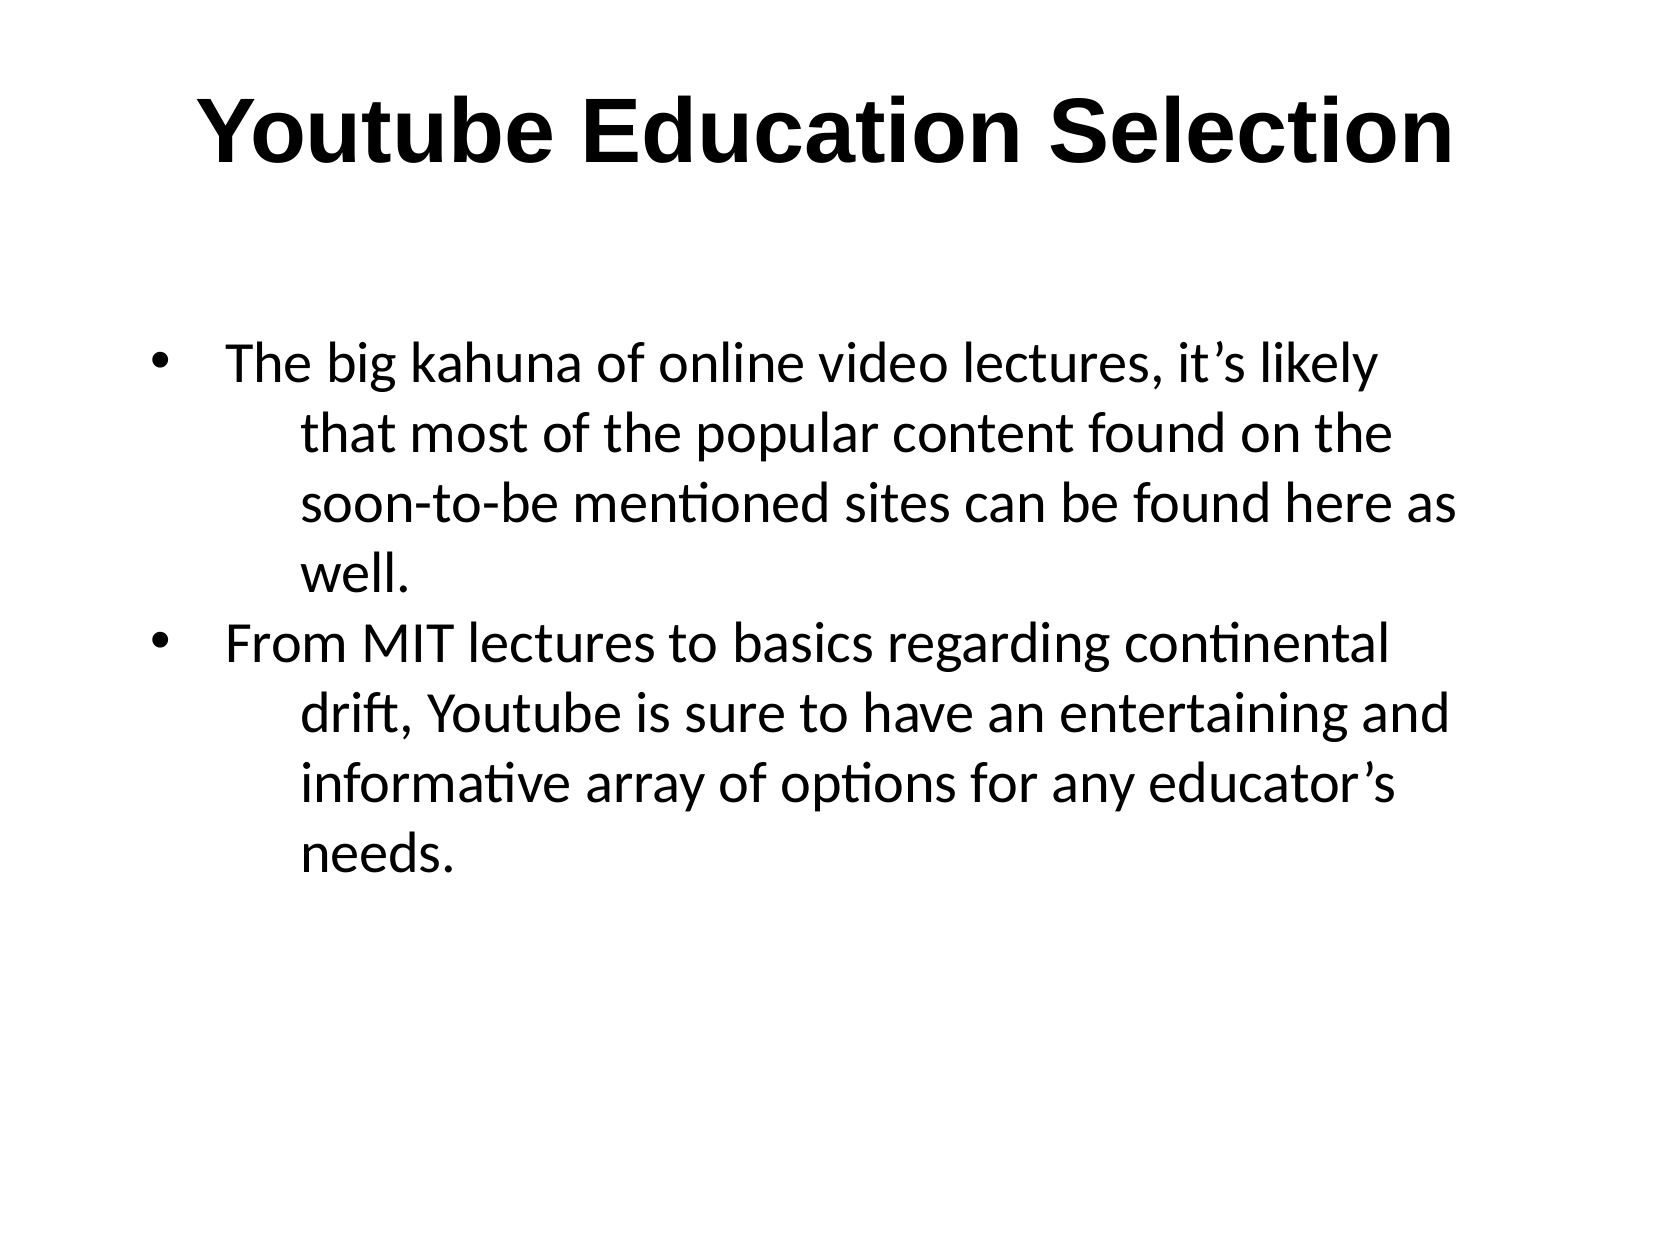

# Youtube Education Selection
The big kahuna of online video lectures, it’s likely that most of the popular content found on the soon-to-be mentioned sites can be found here as well.
From MIT lectures to basics regarding continental drift, Youtube is sure to have an entertaining and informative array of options for any educator’s needs.